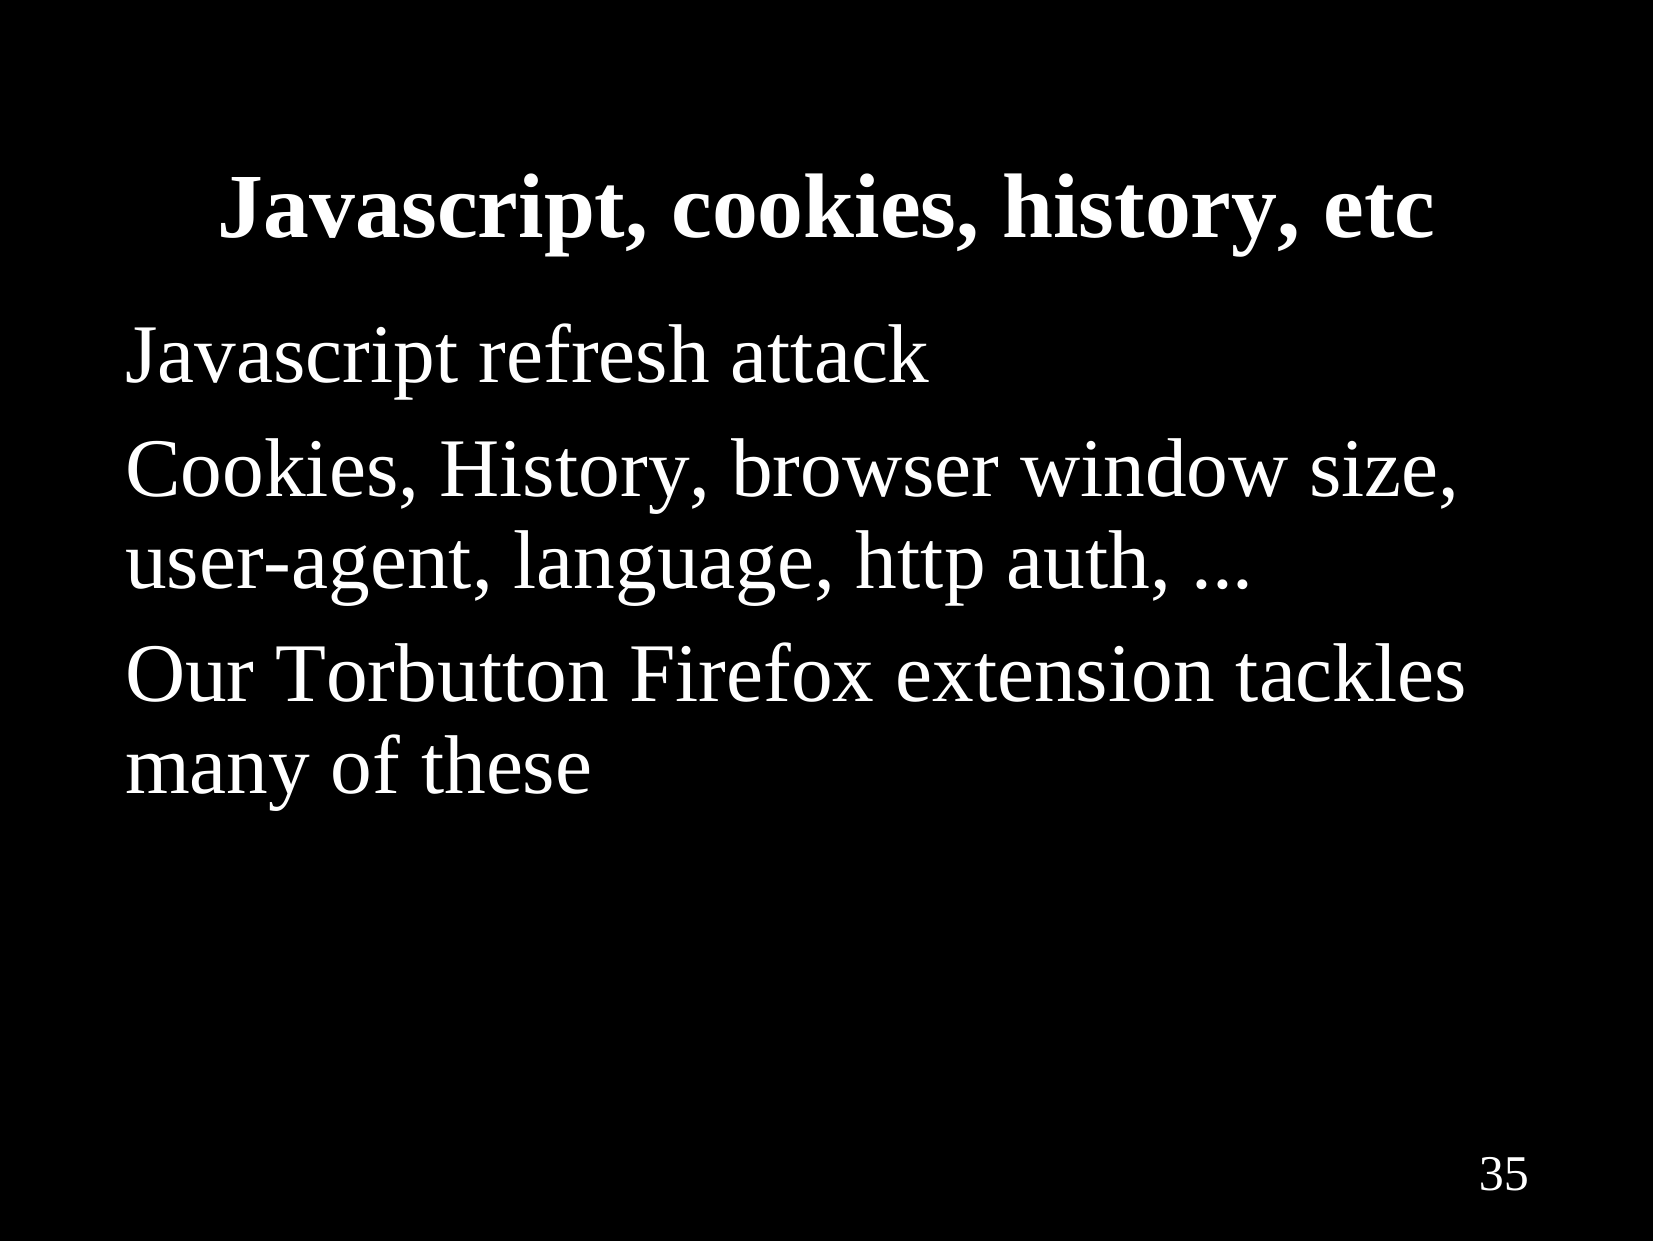

# Javascript, cookies, history, etc
Javascript refresh attack
Cookies, History, browser window size, user-agent, language, http auth, ...
Our Torbutton Firefox extension tackles many of these